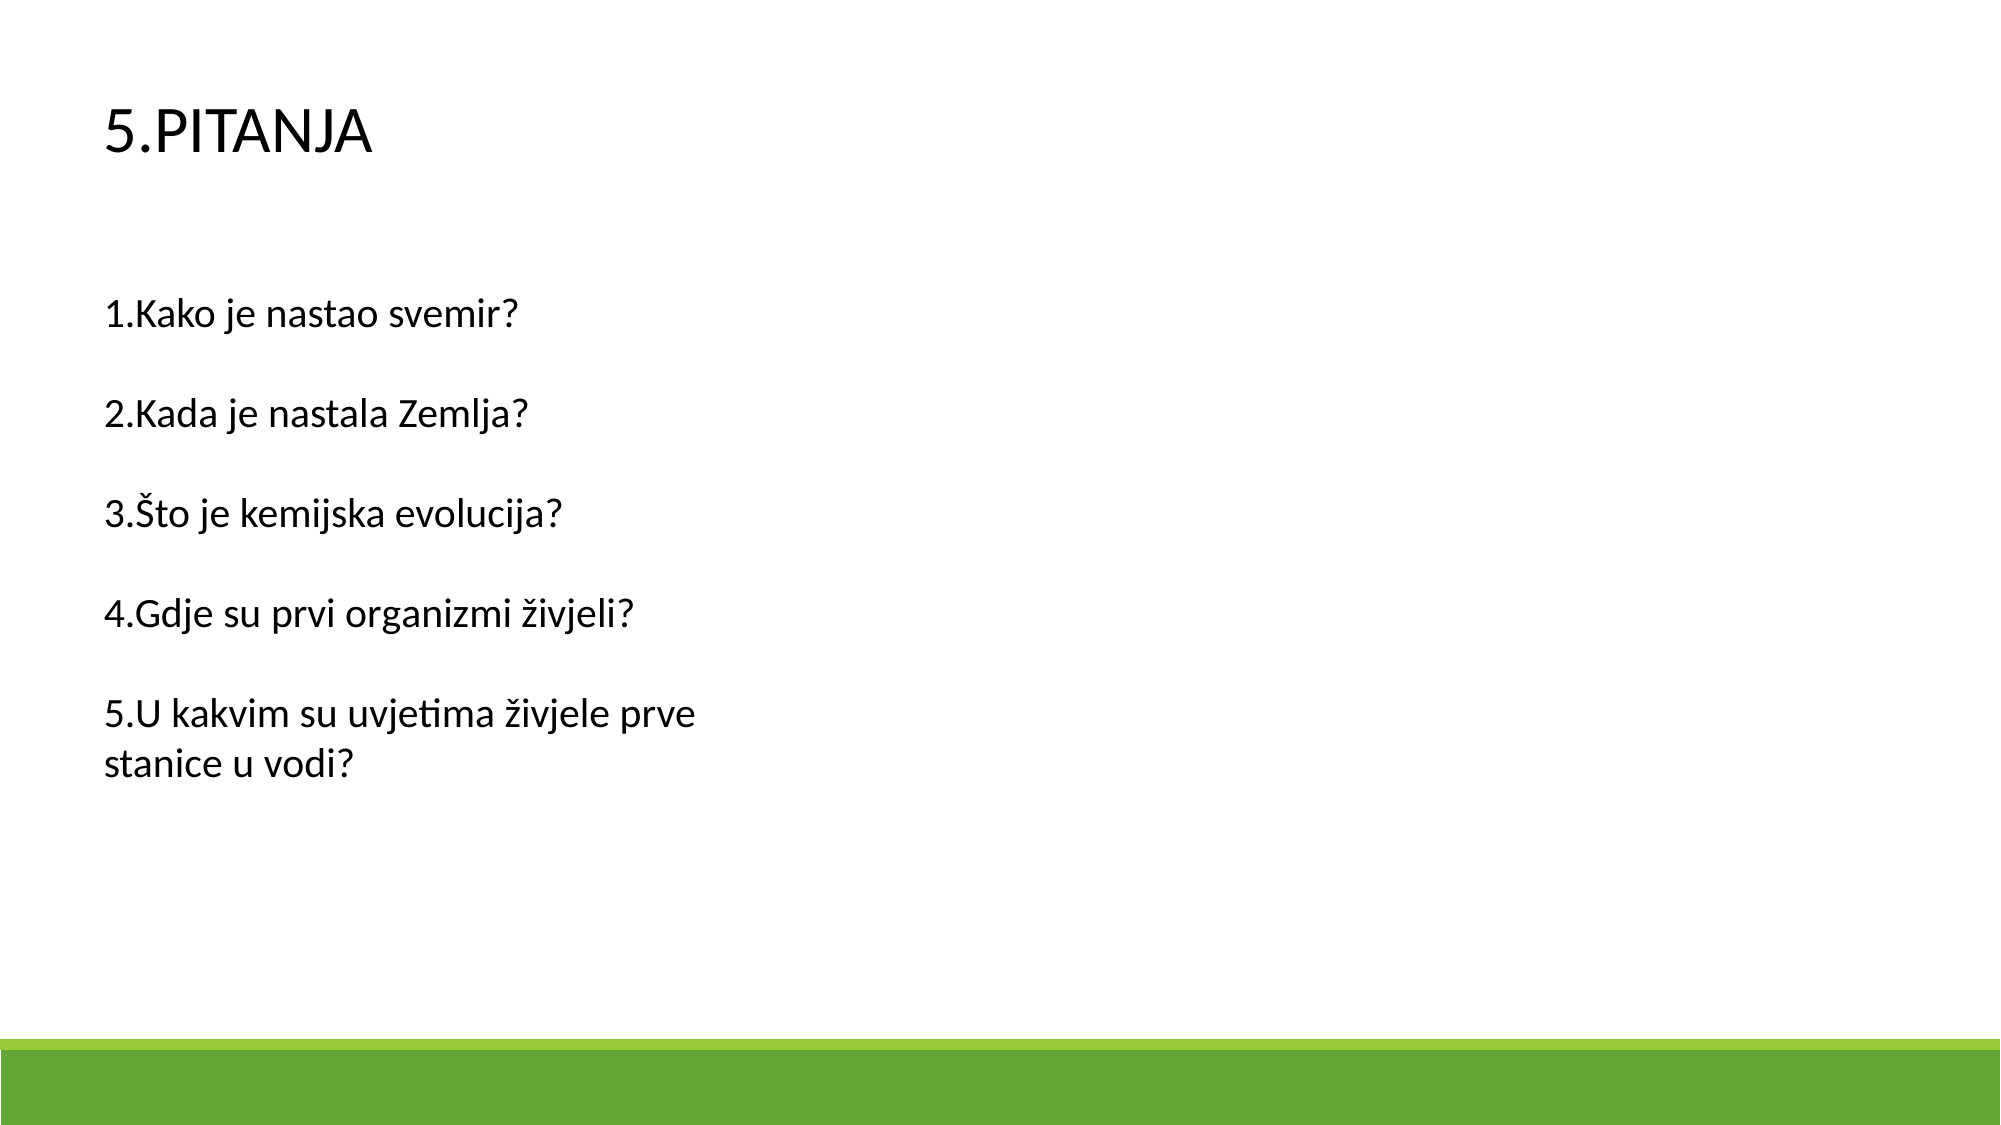

5.PITANJA
1.Kako je nastao svemir?
2.Kada je nastala Zemlja?
3.Što je kemijska evolucija?
4.Gdje su prvi organizmi živjeli?
5.U kakvim su uvjetima živjele prve stanice u vodi?